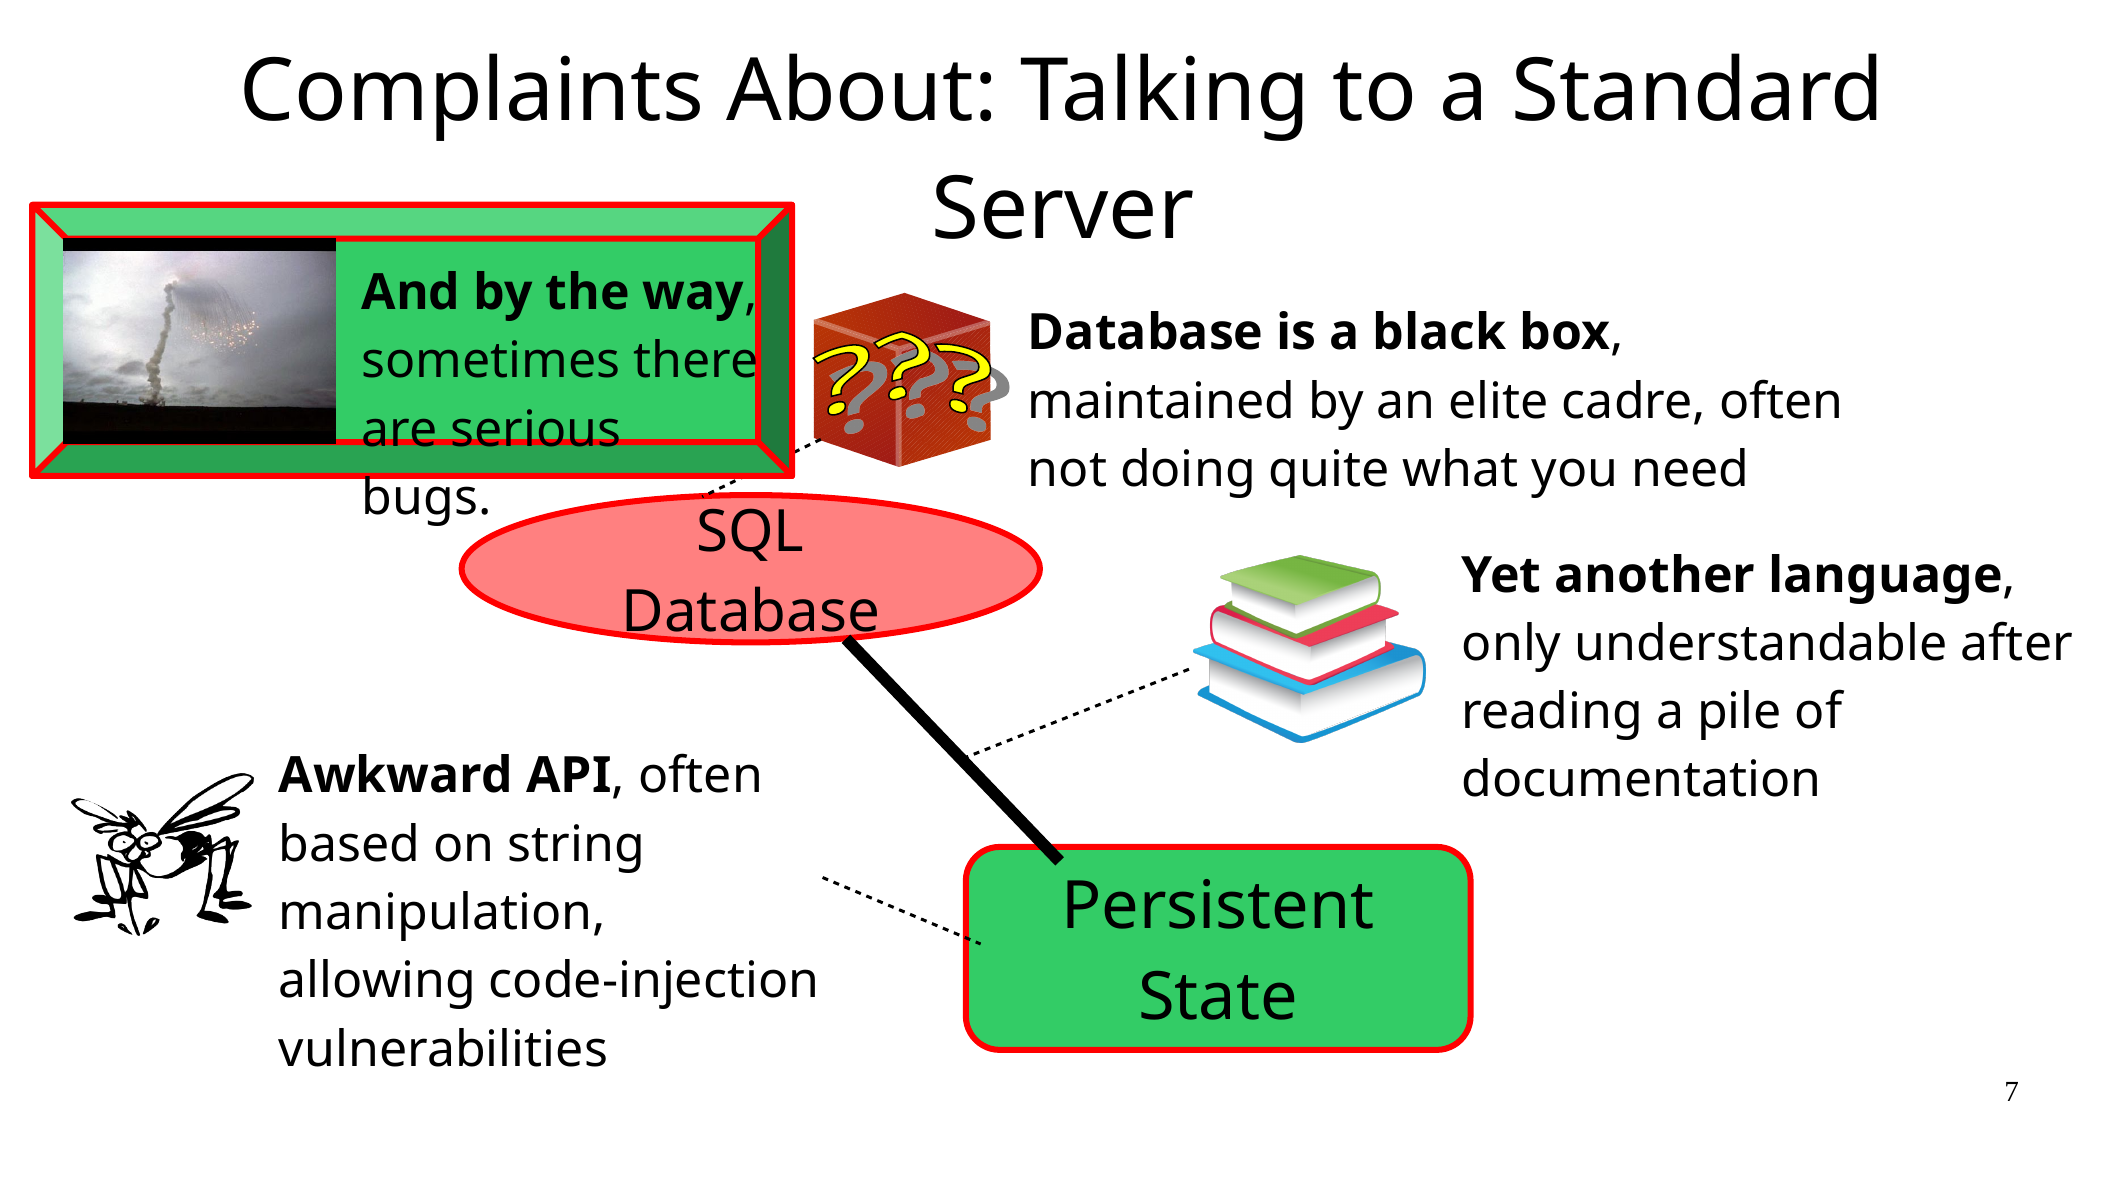

# Complaints About: Talking to a Standard Server
And by the way,
sometimes there are serious bugs.
???
Database is a black box, maintained by an elite cadre, often not doing quite what you need
SQL Database
Yet another language, only understandable after reading a pile of documentation
Awkward API, often based on string manipulation,
allowing code-injection
vulnerabilities
Persistent State
7